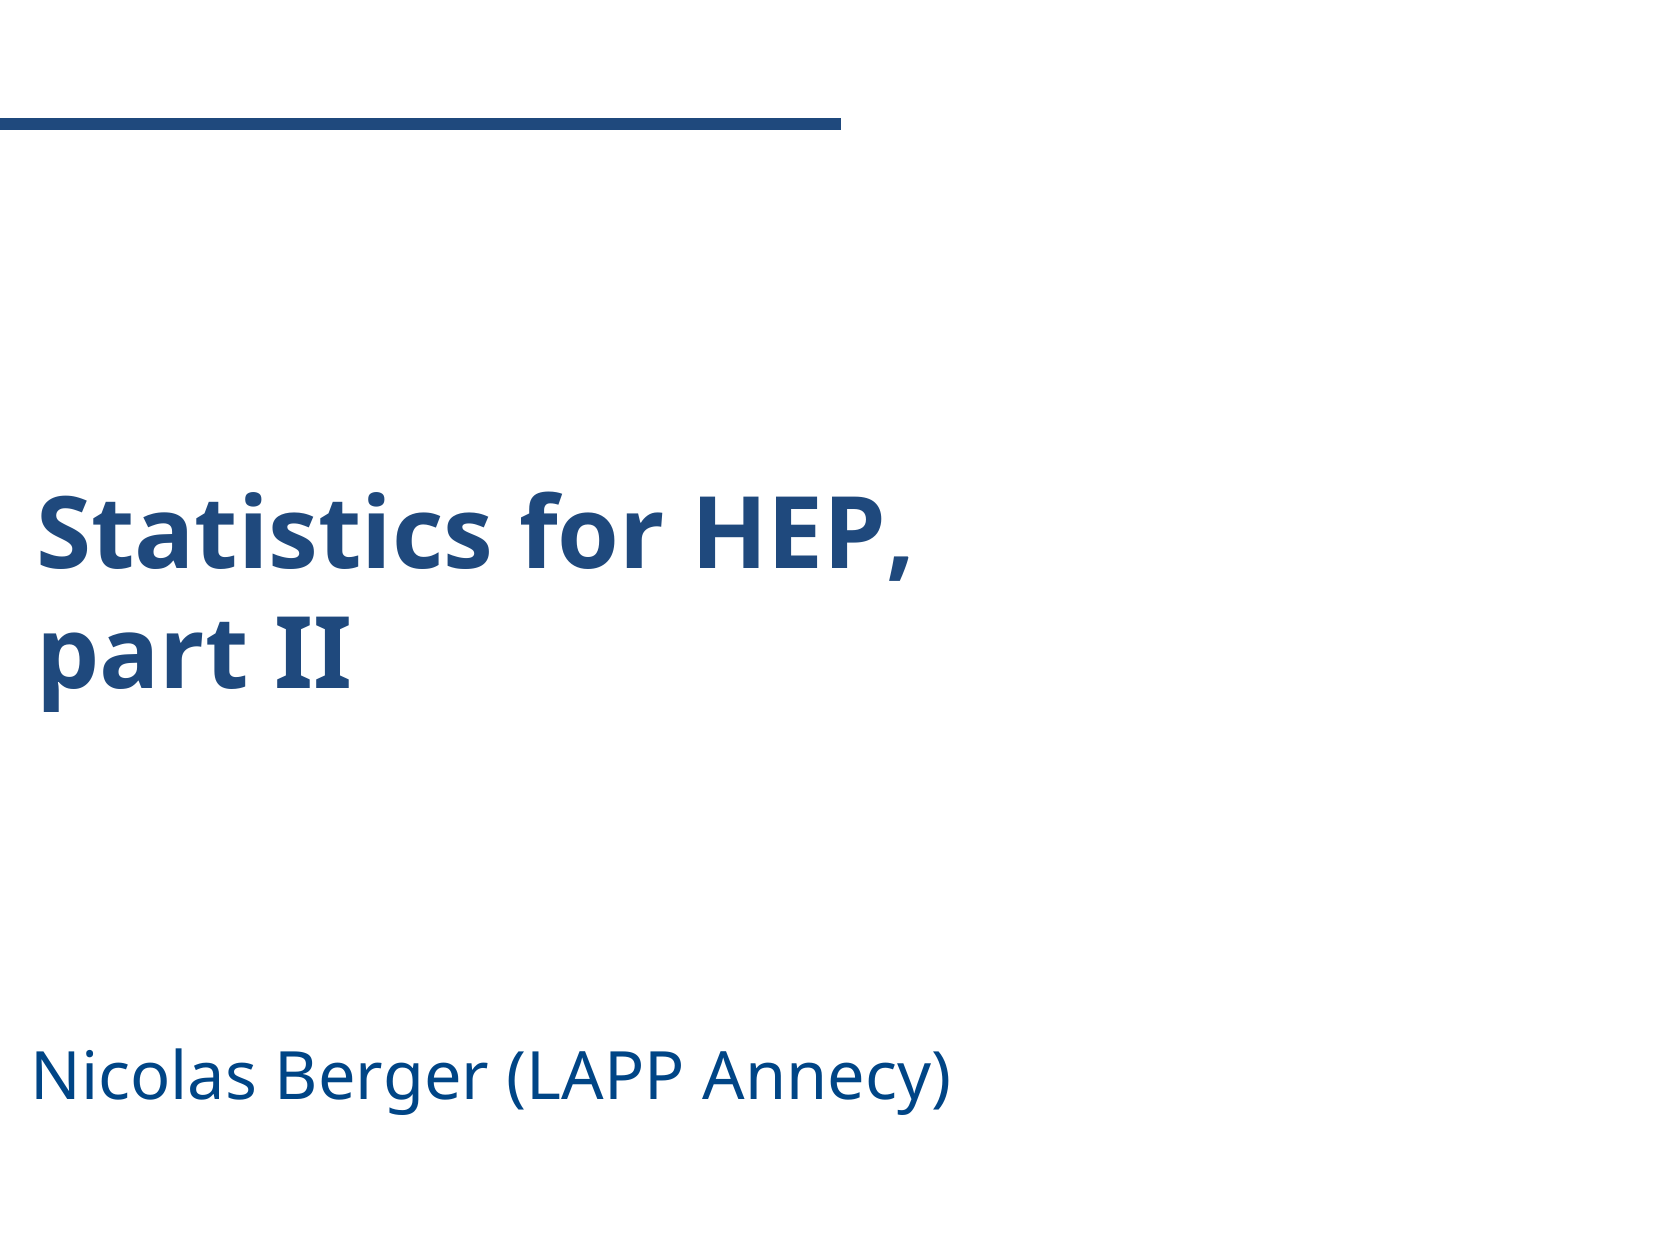

# Statistics for HEP, part II
Nicolas Berger (LAPP Annecy)